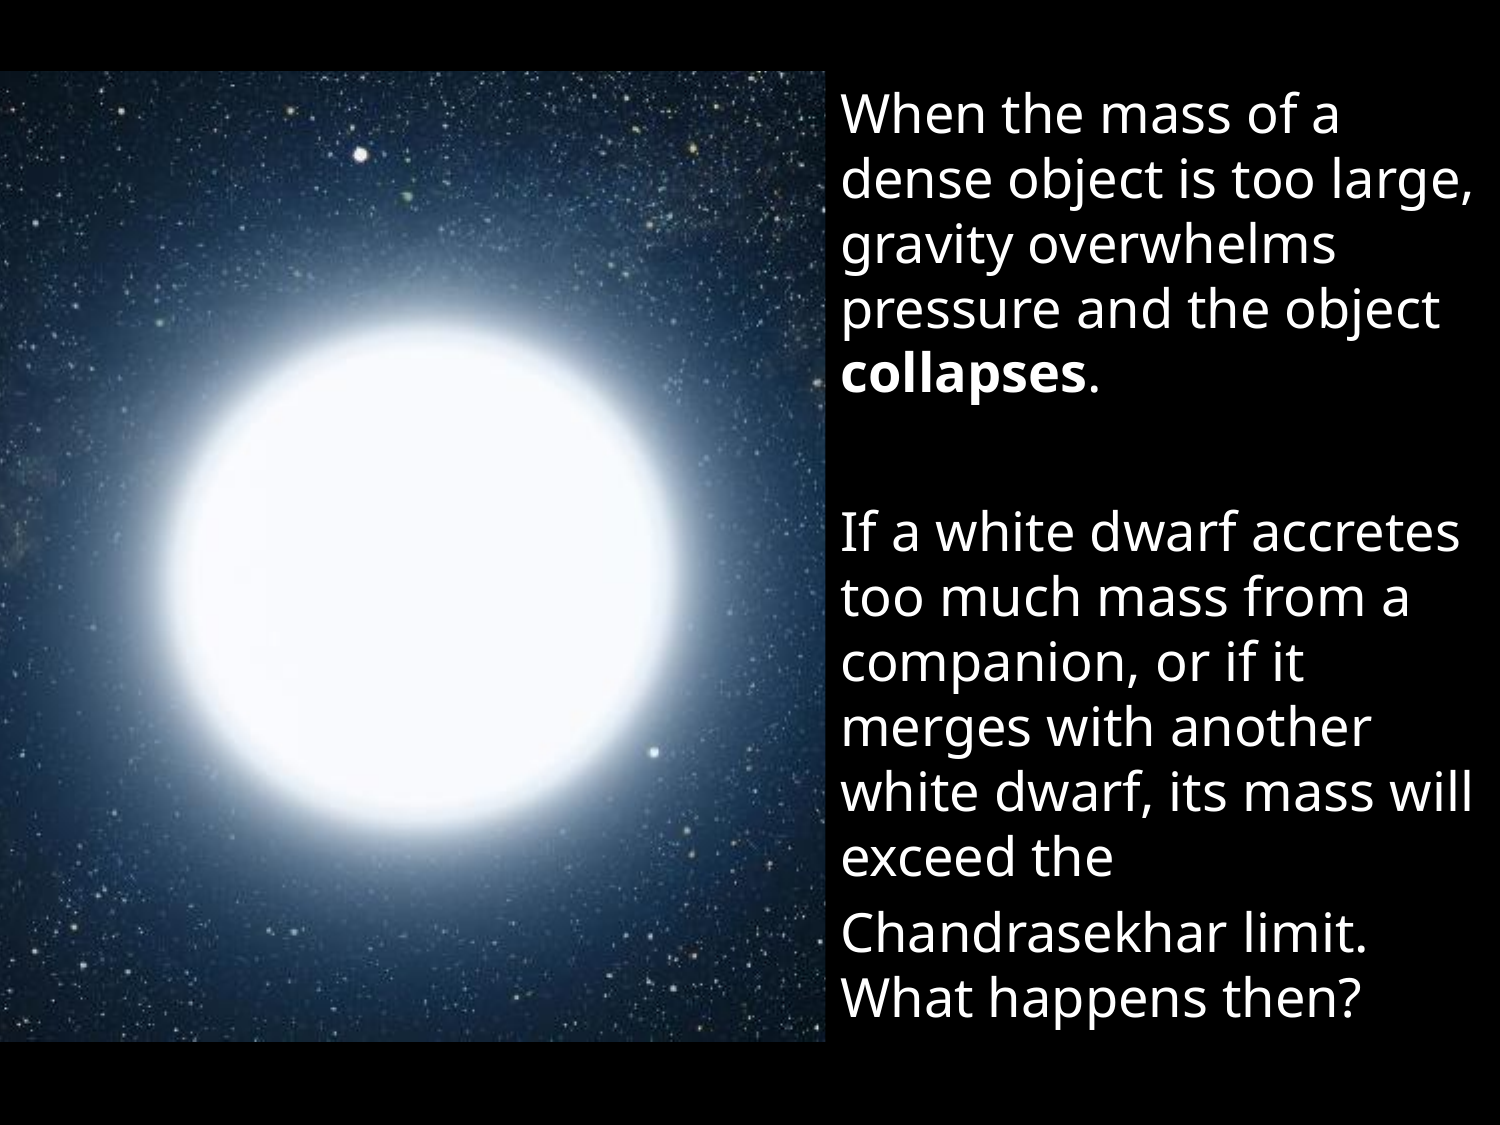

When the mass of a dense object is too large, gravity overwhelms pressure and the object collapses.
If a white dwarf accretes too much mass from a companion, or if it merges with another white dwarf, its mass will exceed the
Chandrasekhar limit. What happens then?